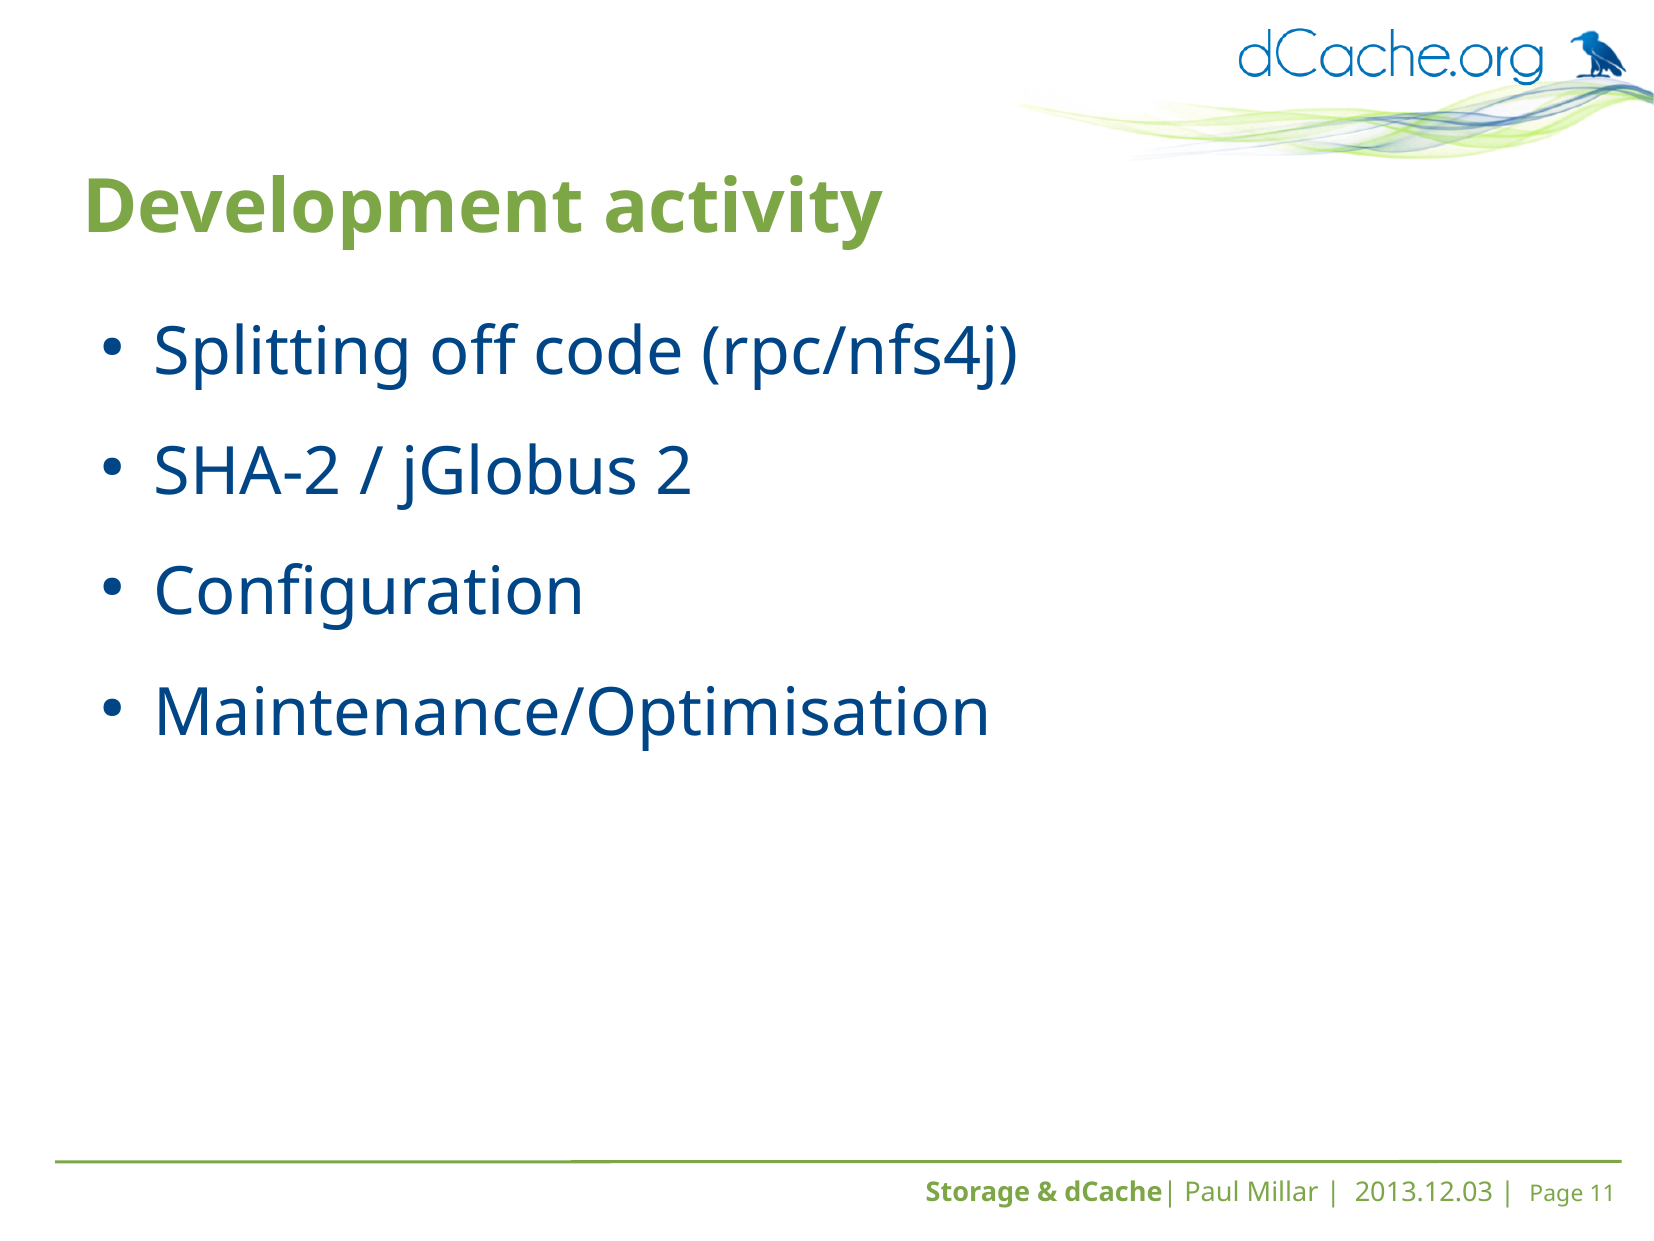

# Development activity
Splitting off code (rpc/nfs4j)
SHA-2 / jGlobus 2
Configuration
Maintenance/Optimisation
11